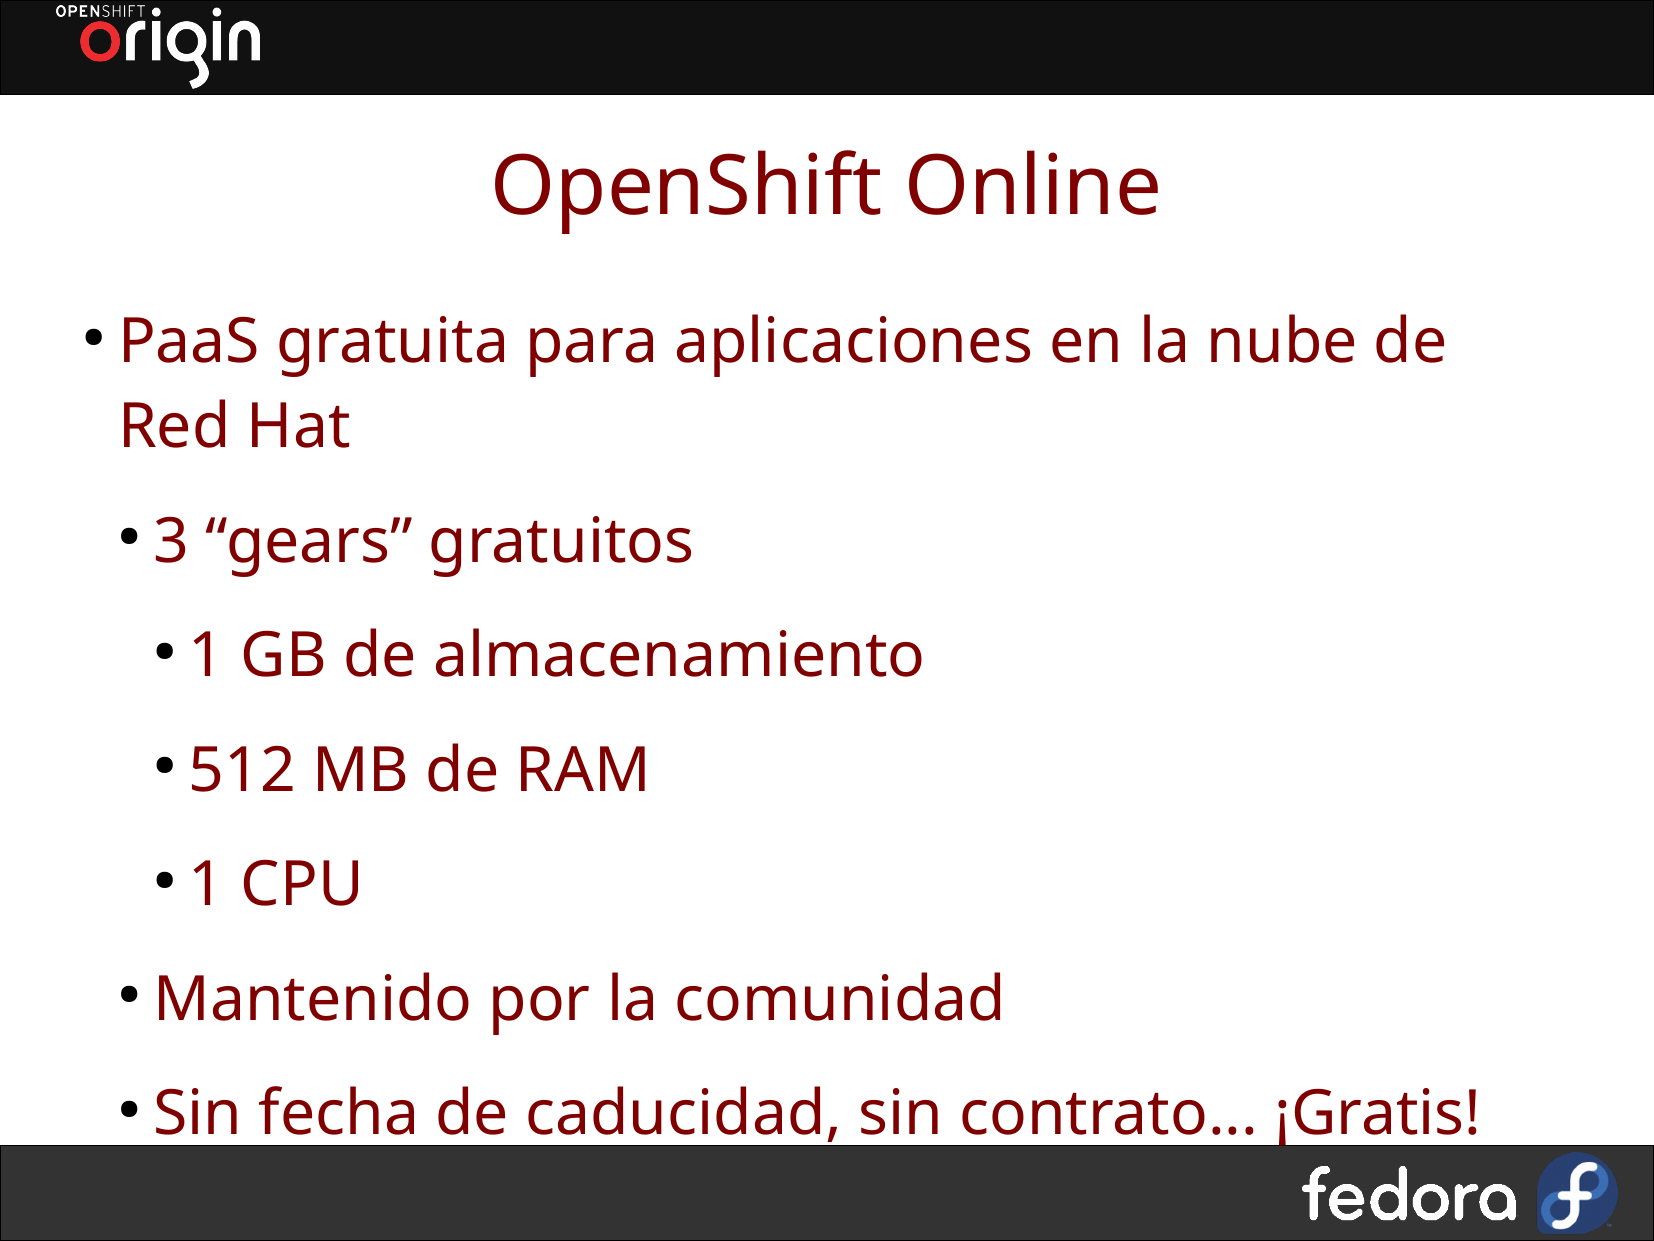

# OpenShift Online
PaaS gratuita para aplicaciones en la nube de Red Hat
3 “gears” gratuitos
1 GB de almacenamiento
512 MB de RAM
1 CPU
Mantenido por la comunidad
Sin fecha de caducidad, sin contrato... ¡Gratis!